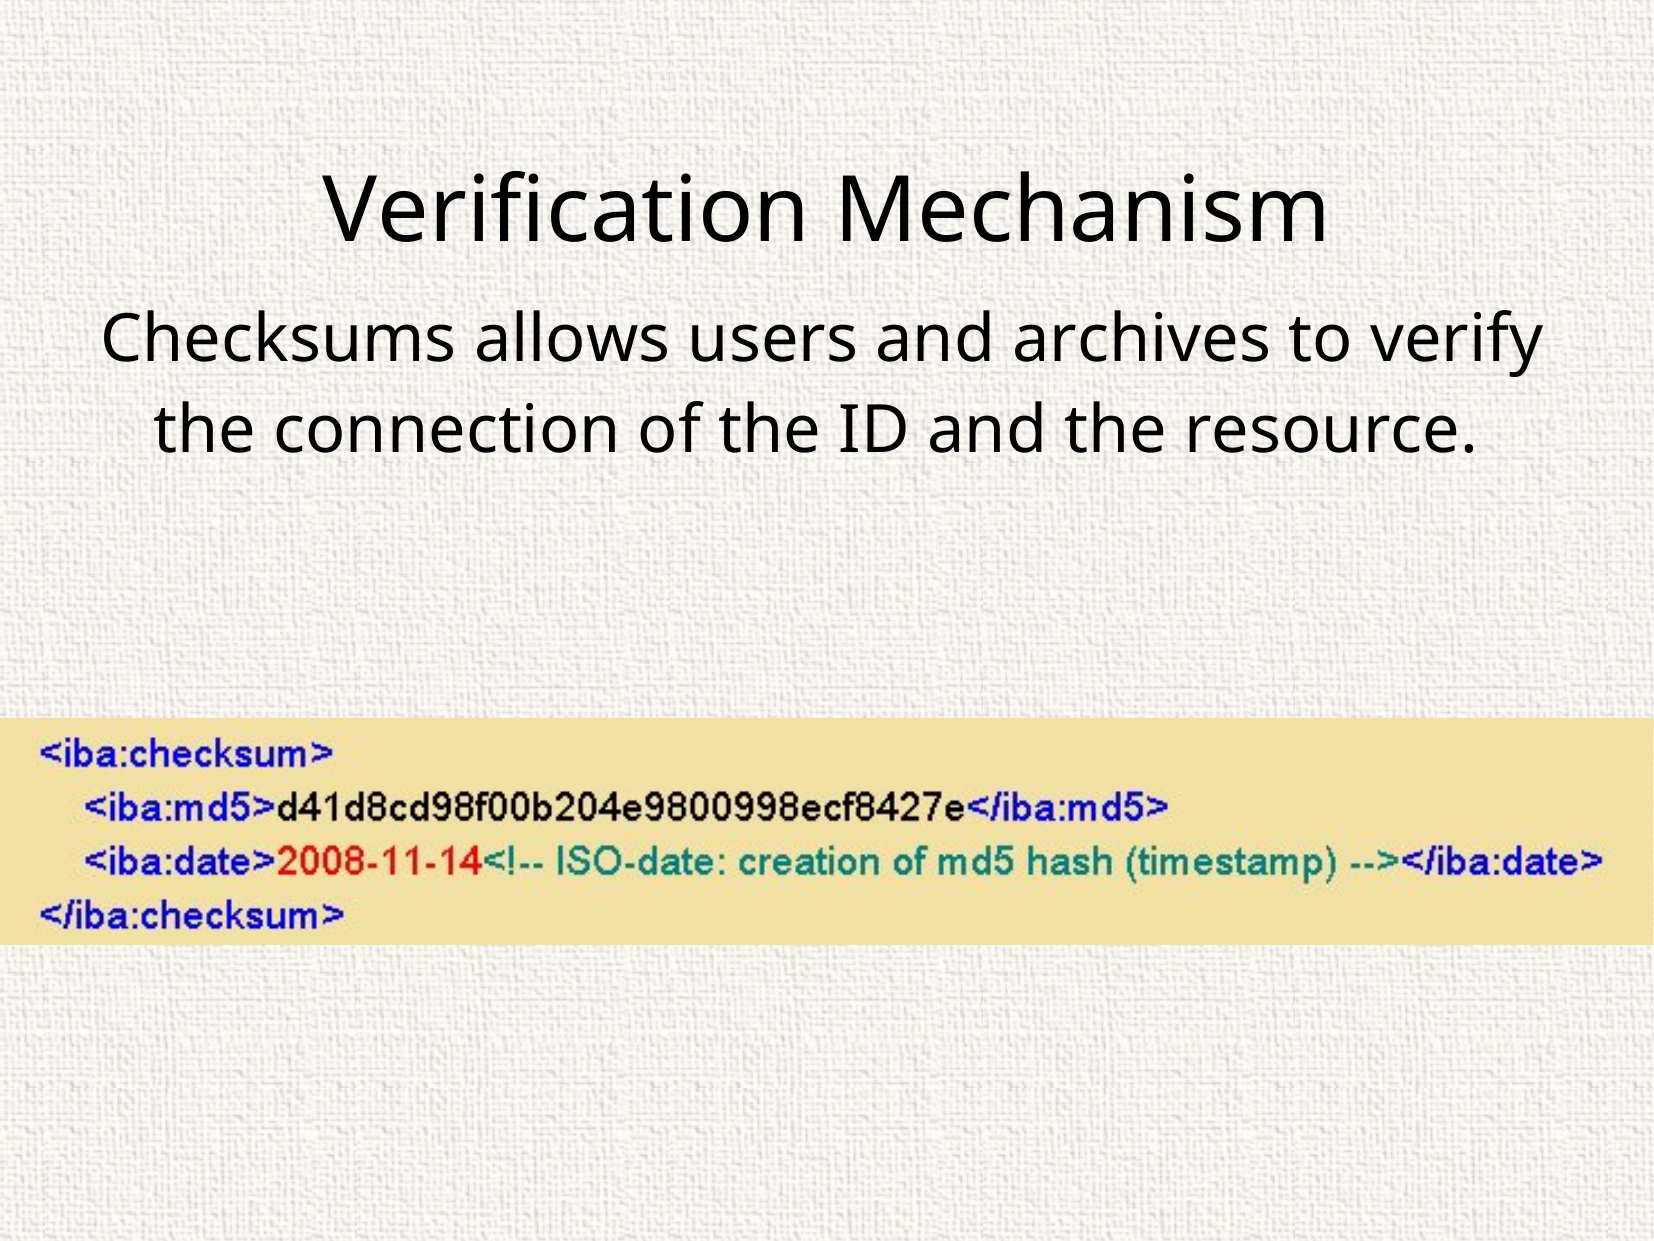

# Verification Mechanism
Checksums allows users and archives to verify the connection of the ID and the resource.